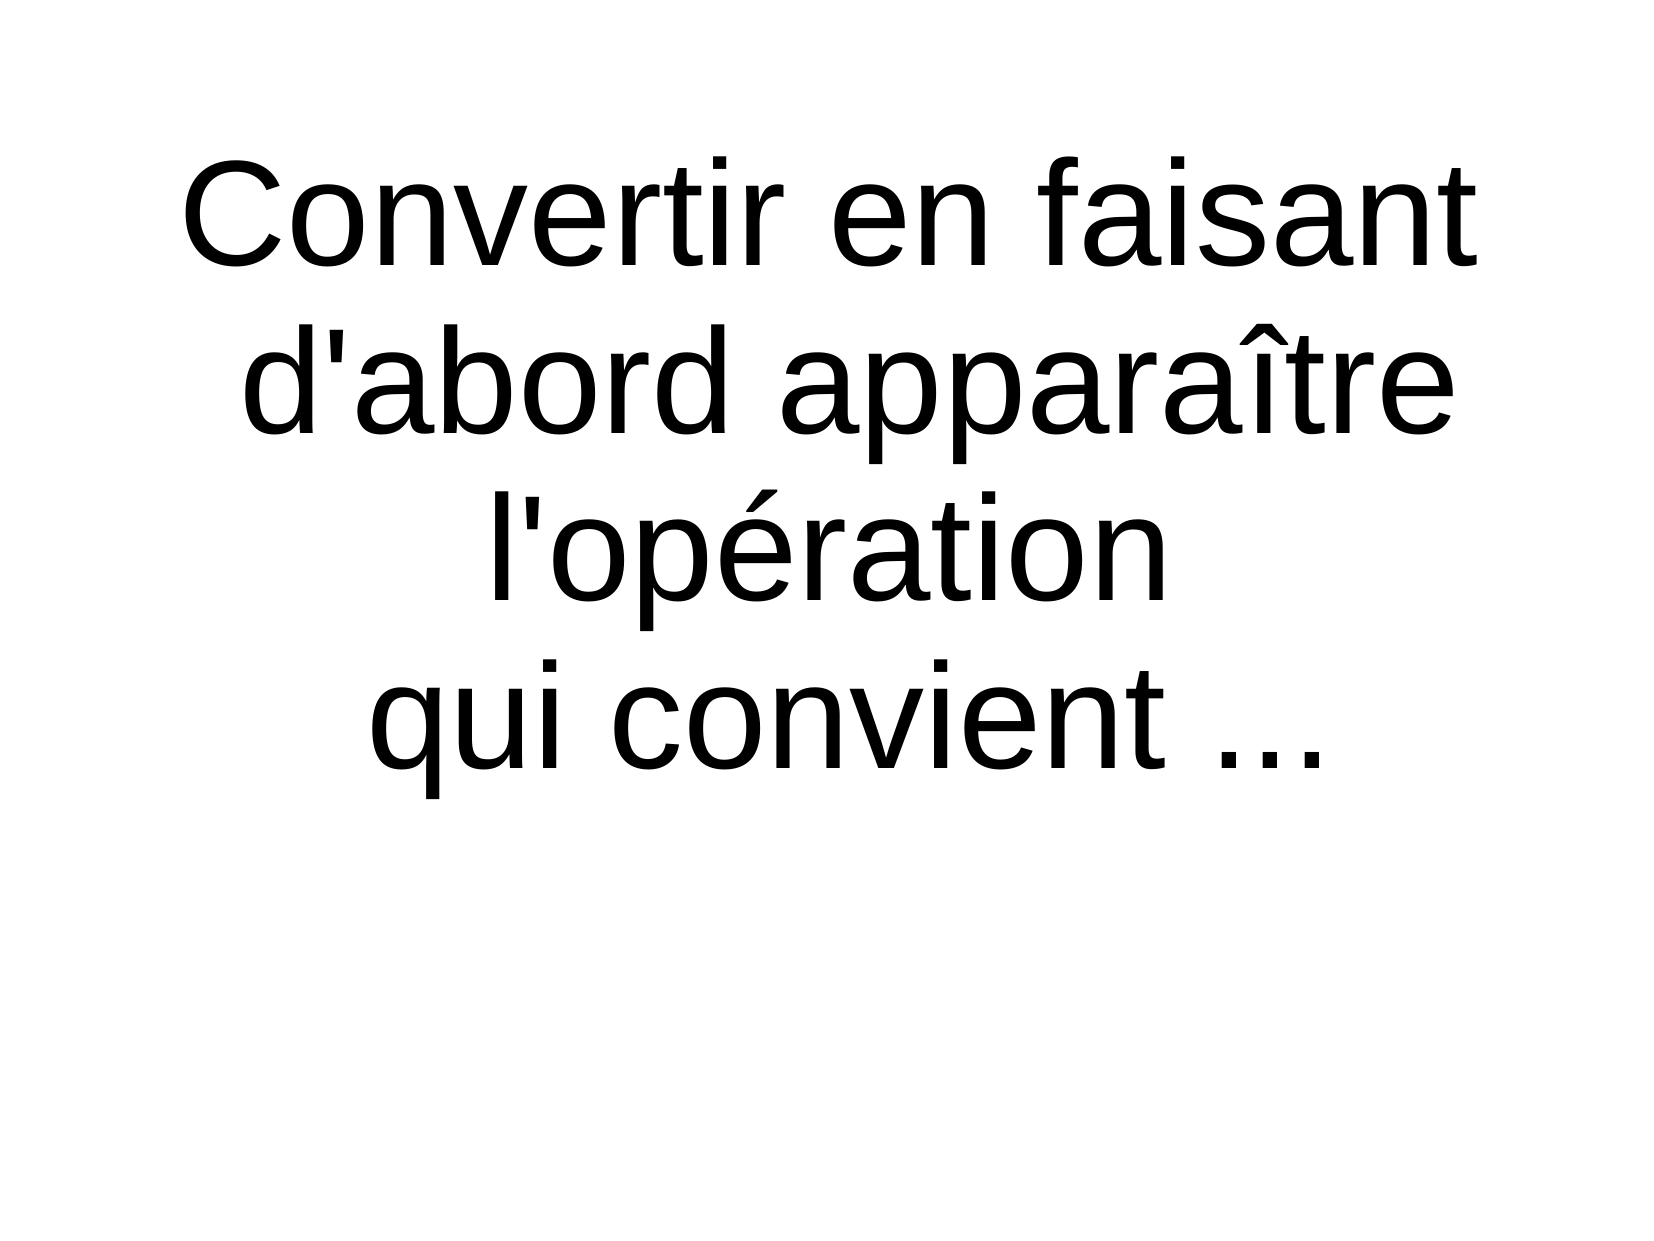

# Convertir en faisant
d'abord apparaître l'opération
qui convient ...